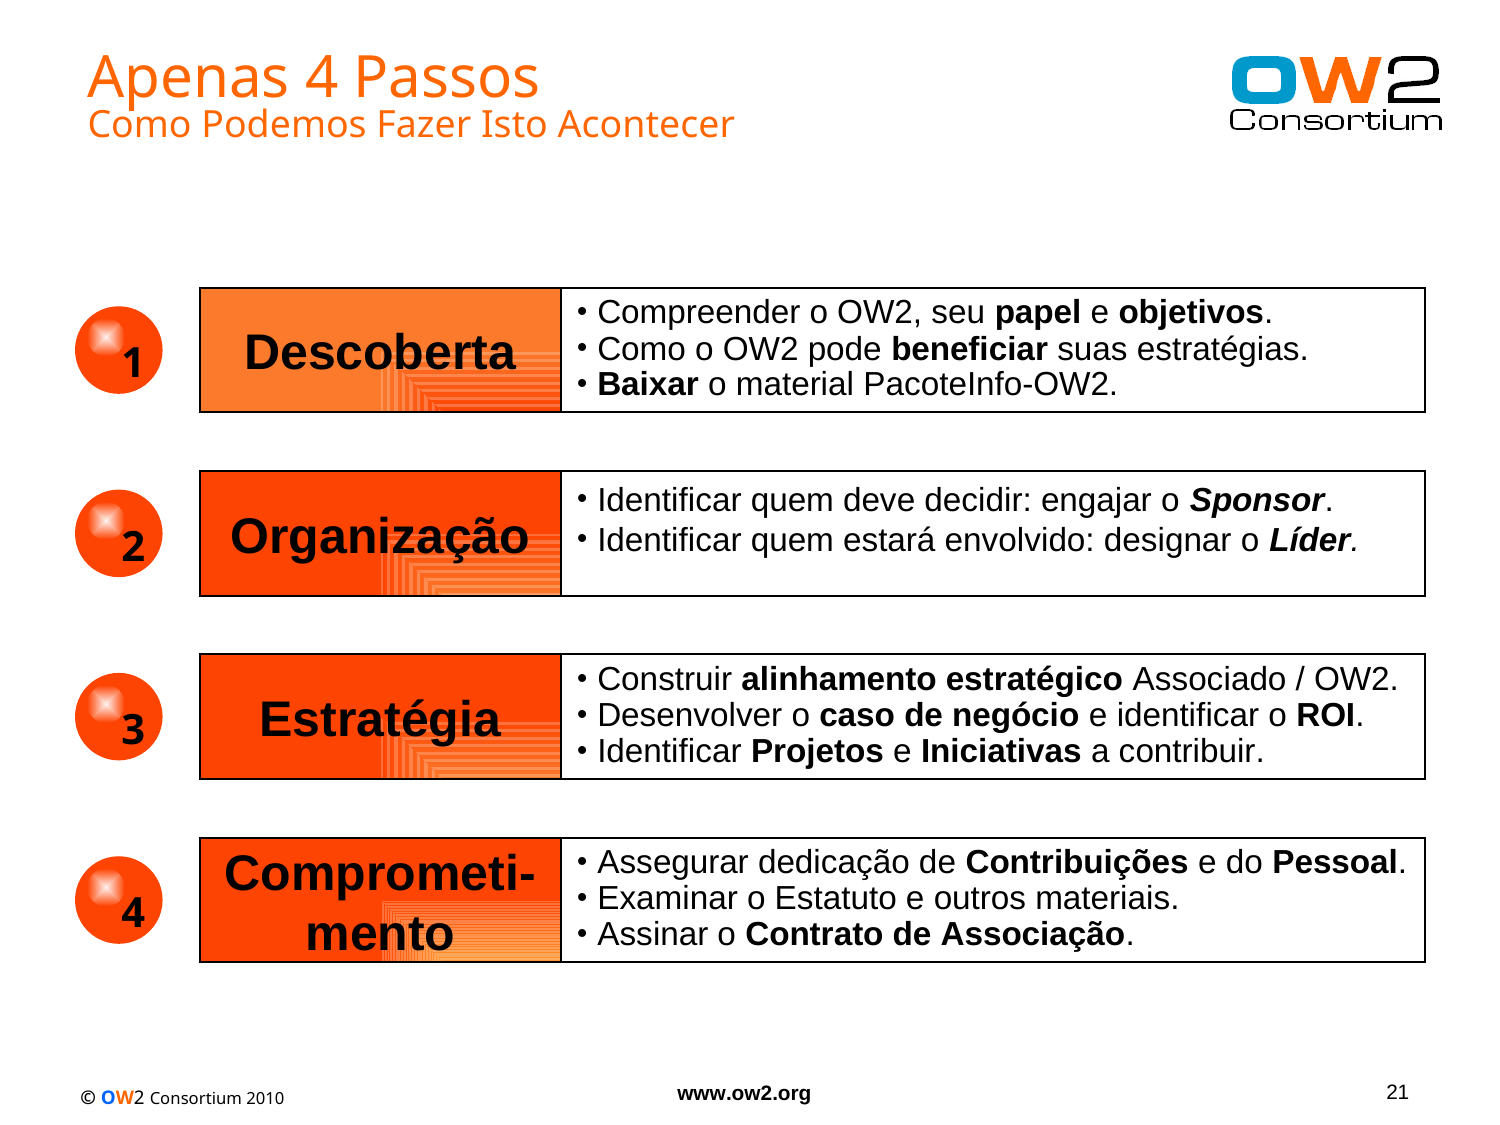

# Apenas 4 Passos Como Podemos Fazer Isto Acontecer
Descoberta
 Compreender o OW2, seu papel e objetivos.
 Como o OW2 pode beneficiar suas estratégias.
 Baixar o material PacoteInfo-OW2.
1
Organização
 Identificar quem deve decidir: engajar o Sponsor.
 Identificar quem estará envolvido: designar o Líder.
2
Estratégia
 Construir alinhamento estratégico Associado / OW2.
 Desenvolver o caso de negócio e identificar o ROI.
 Identificar Projetos e Iniciativas a contribuir.
3
Comprometi-
mento
 Assegurar dedicação de Contribuições e do Pessoal.
 Examinar o Estatuto e outros materiais.
 Assinar o Contrato de Associação.
4
21